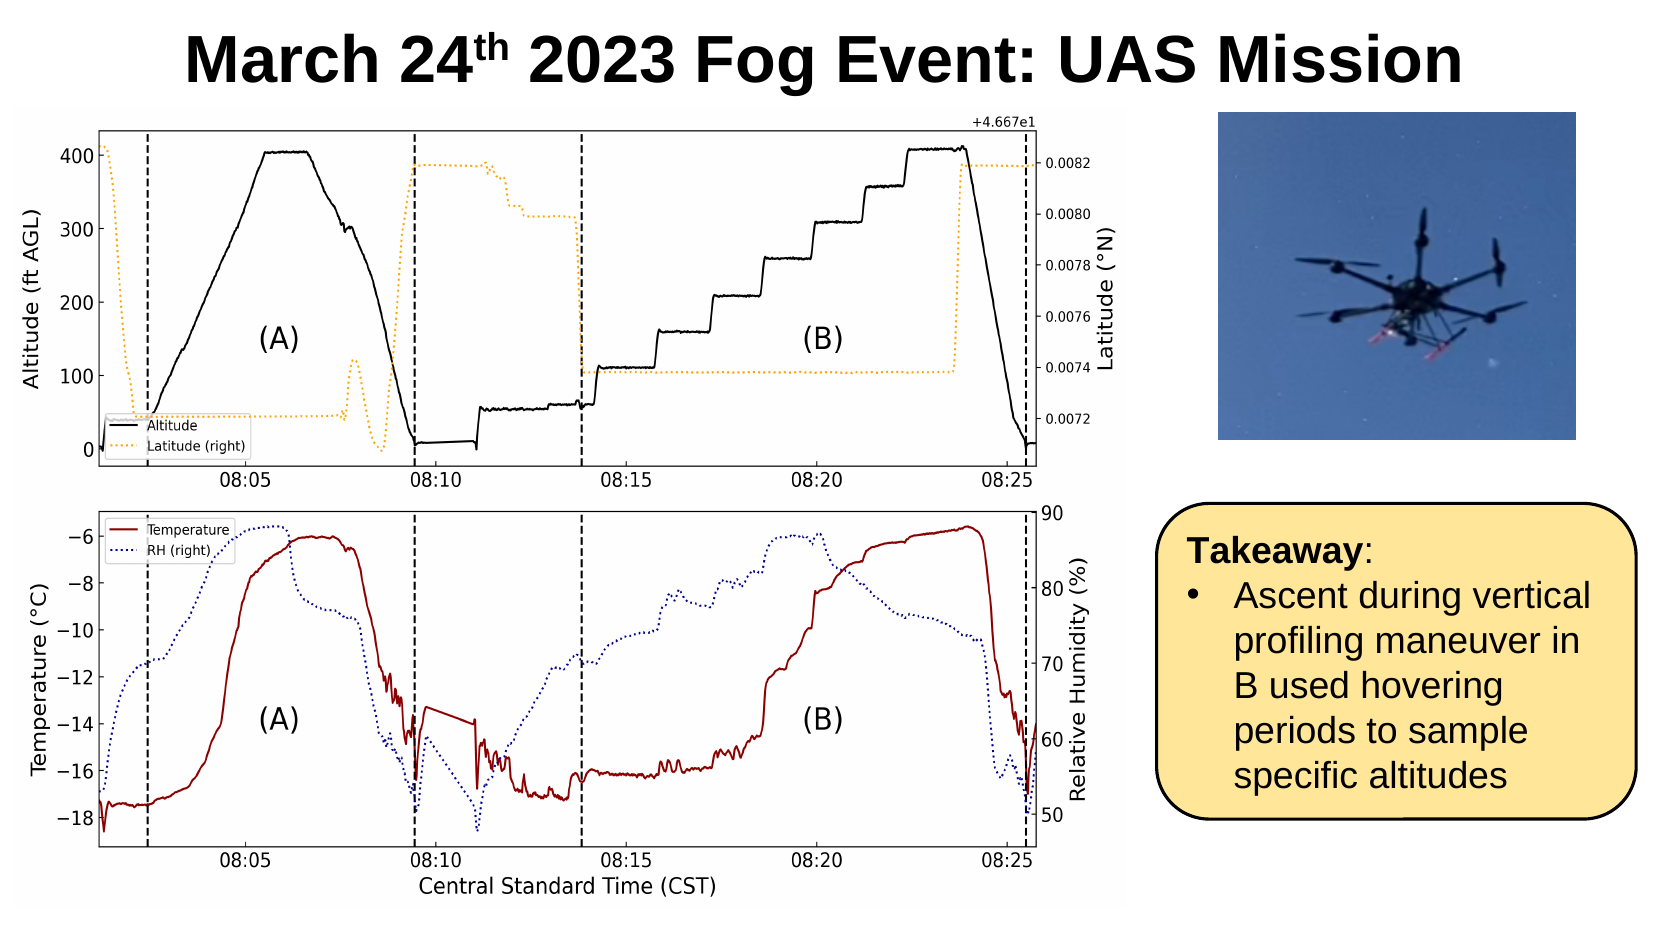

# March 24th 2023 Fog Event: UAS Mission
Takeaway:
Ascent during vertical profiling maneuver in B used hovering periods to sample specific altitudes